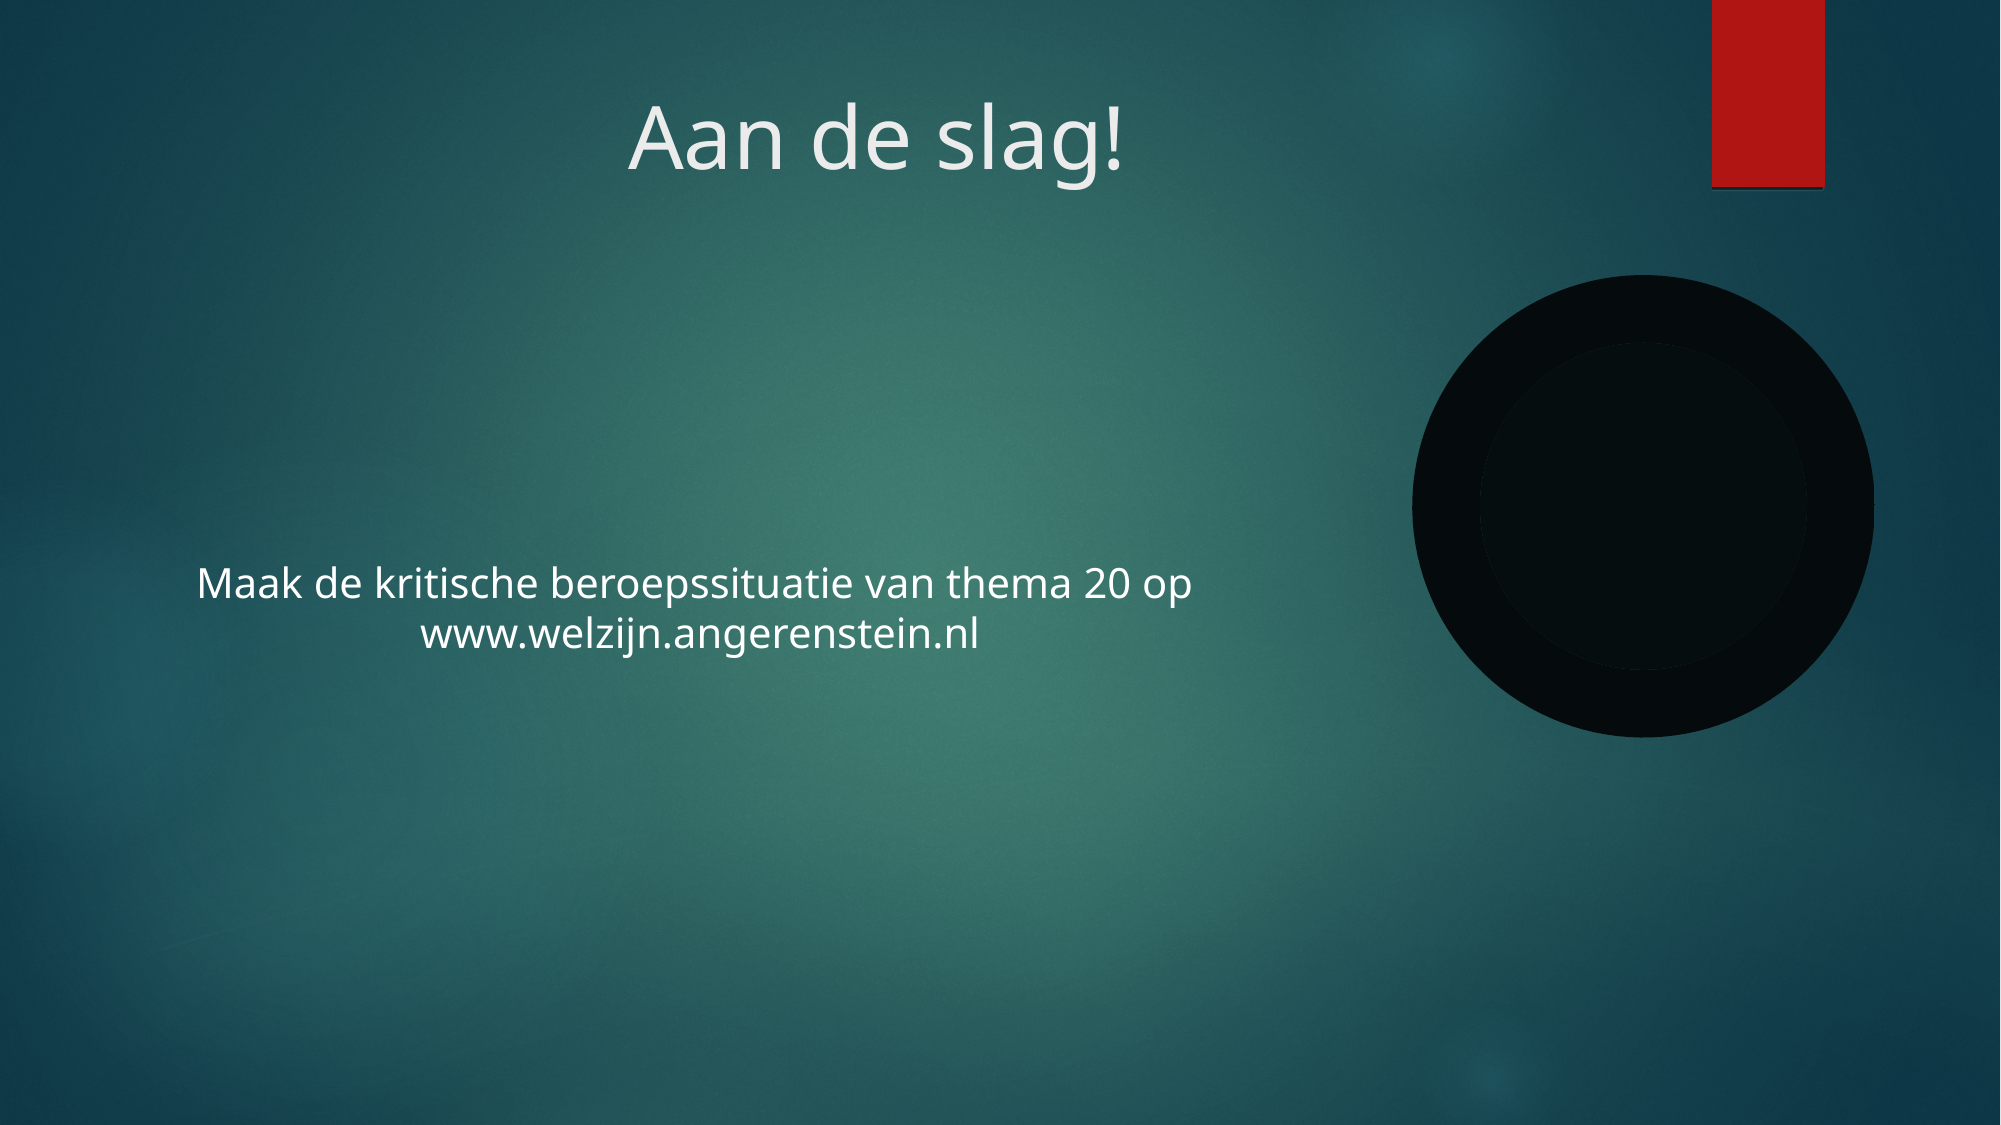

# Aan de slag!
Maak de kritische beroepssituatie van thema 20 op www.welzijn.angerenstein.nl